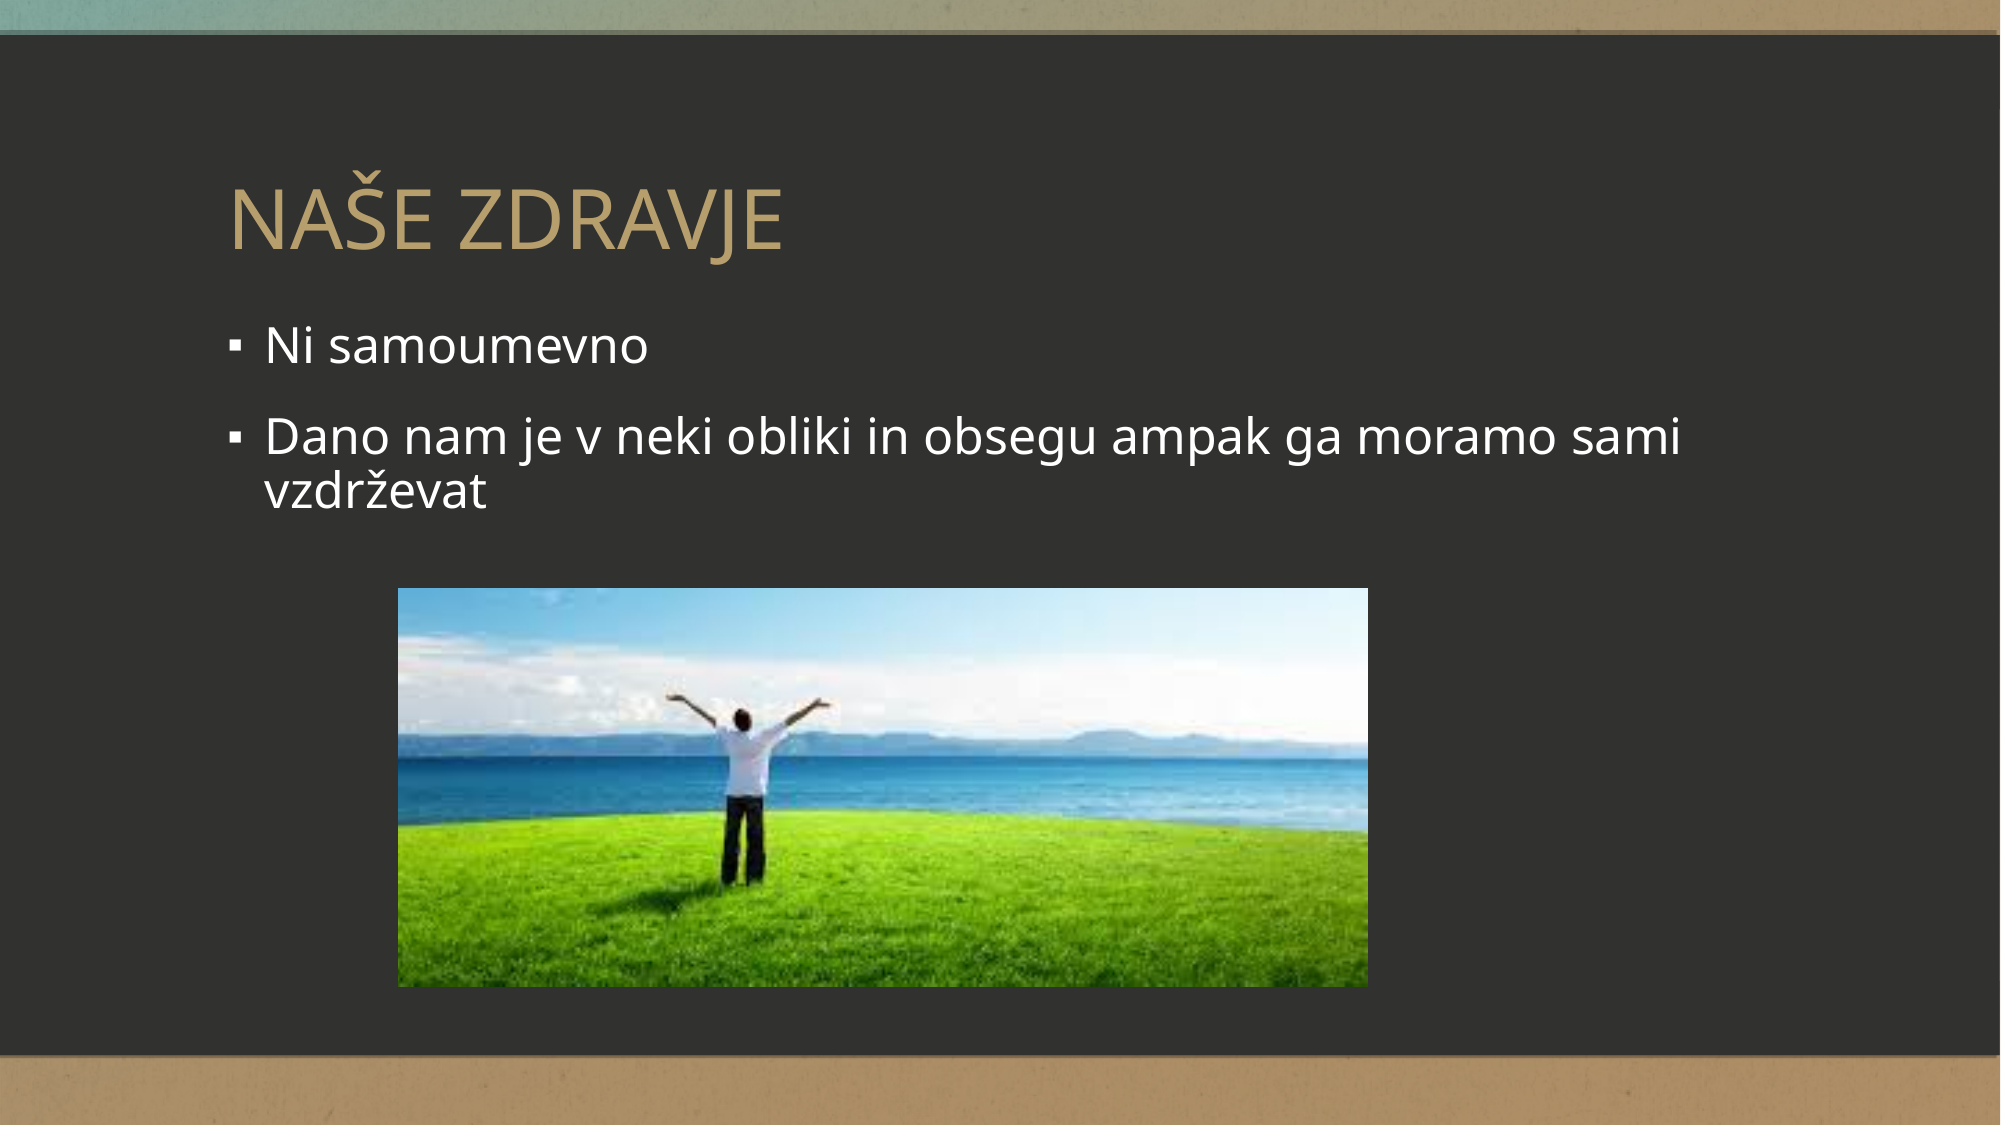

# NAŠE ZDRAVJE
Ni samoumevno
Dano nam je v neki obliki in obsegu ampak ga moramo sami vzdrževat